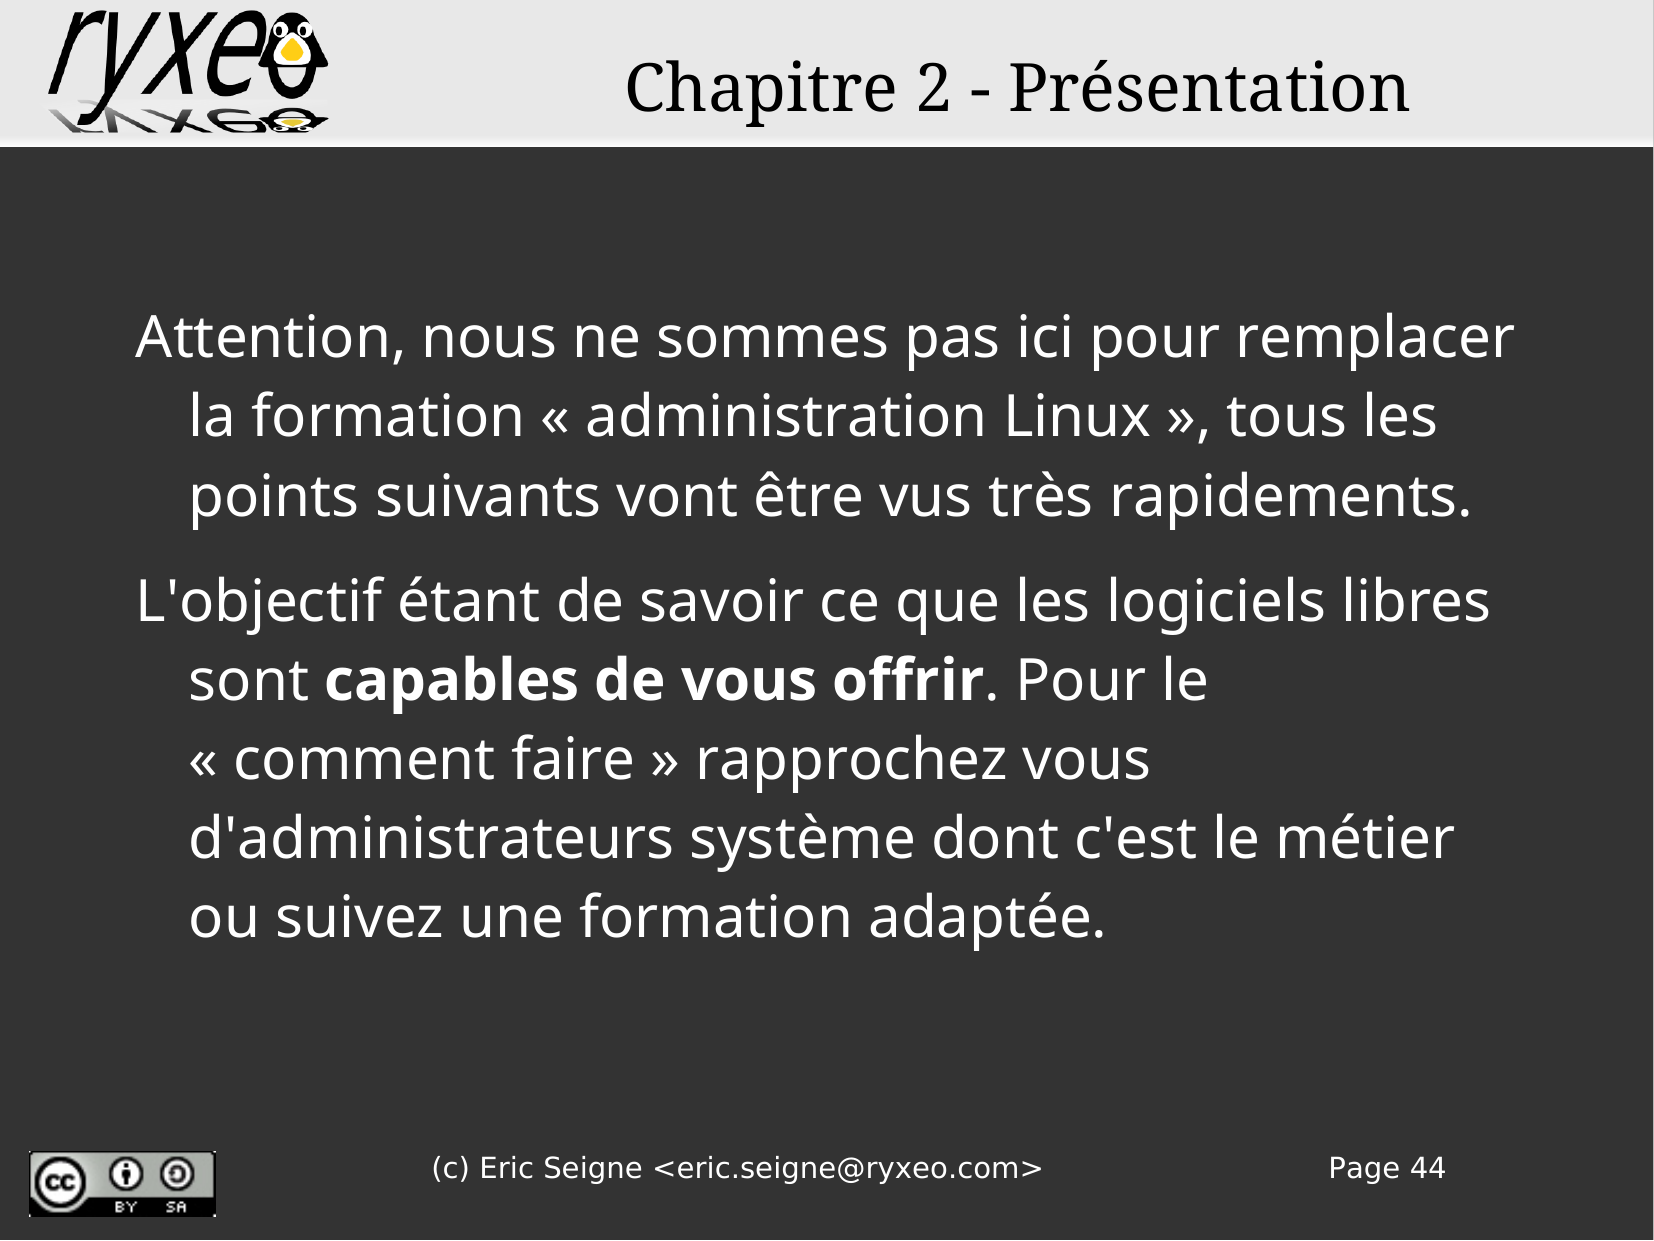

# Chapitre 2 - Présentation
Attention, nous ne sommes pas ici pour remplacer la formation « administration Linux », tous les points suivants vont être vus très rapidements.
L'objectif étant de savoir ce que les logiciels libres sont capables de vous offrir. Pour le « comment faire » rapprochez vous d'administrateurs système dont c'est le métier ou suivez une formation adaptée.
Toto le héro
44